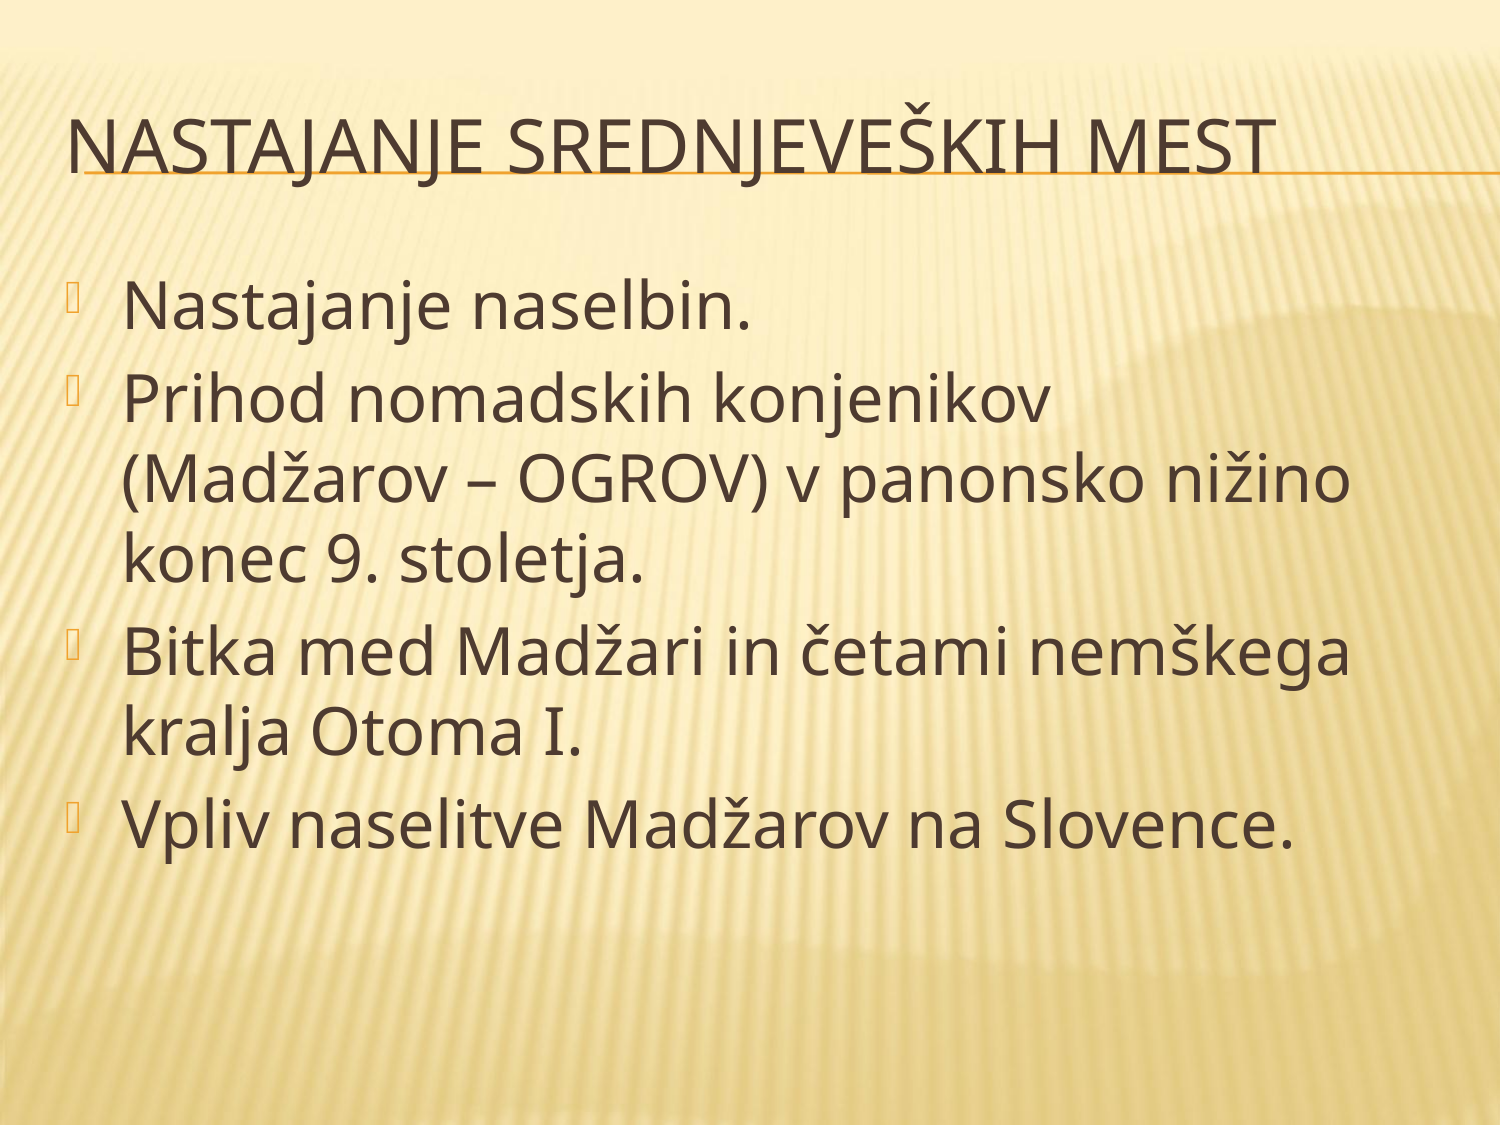

# NASTAJANJE SREDNJEVEŠKIH MEST
Nastajanje naselbin.
Prihod nomadskih konjenikov
(Madžarov – OGROV) v panonsko nižino konec 9. stoletja.
Bitka med Madžari in četami nemškega kralja Otoma I.
Vpliv naselitve Madžarov na Slovence.